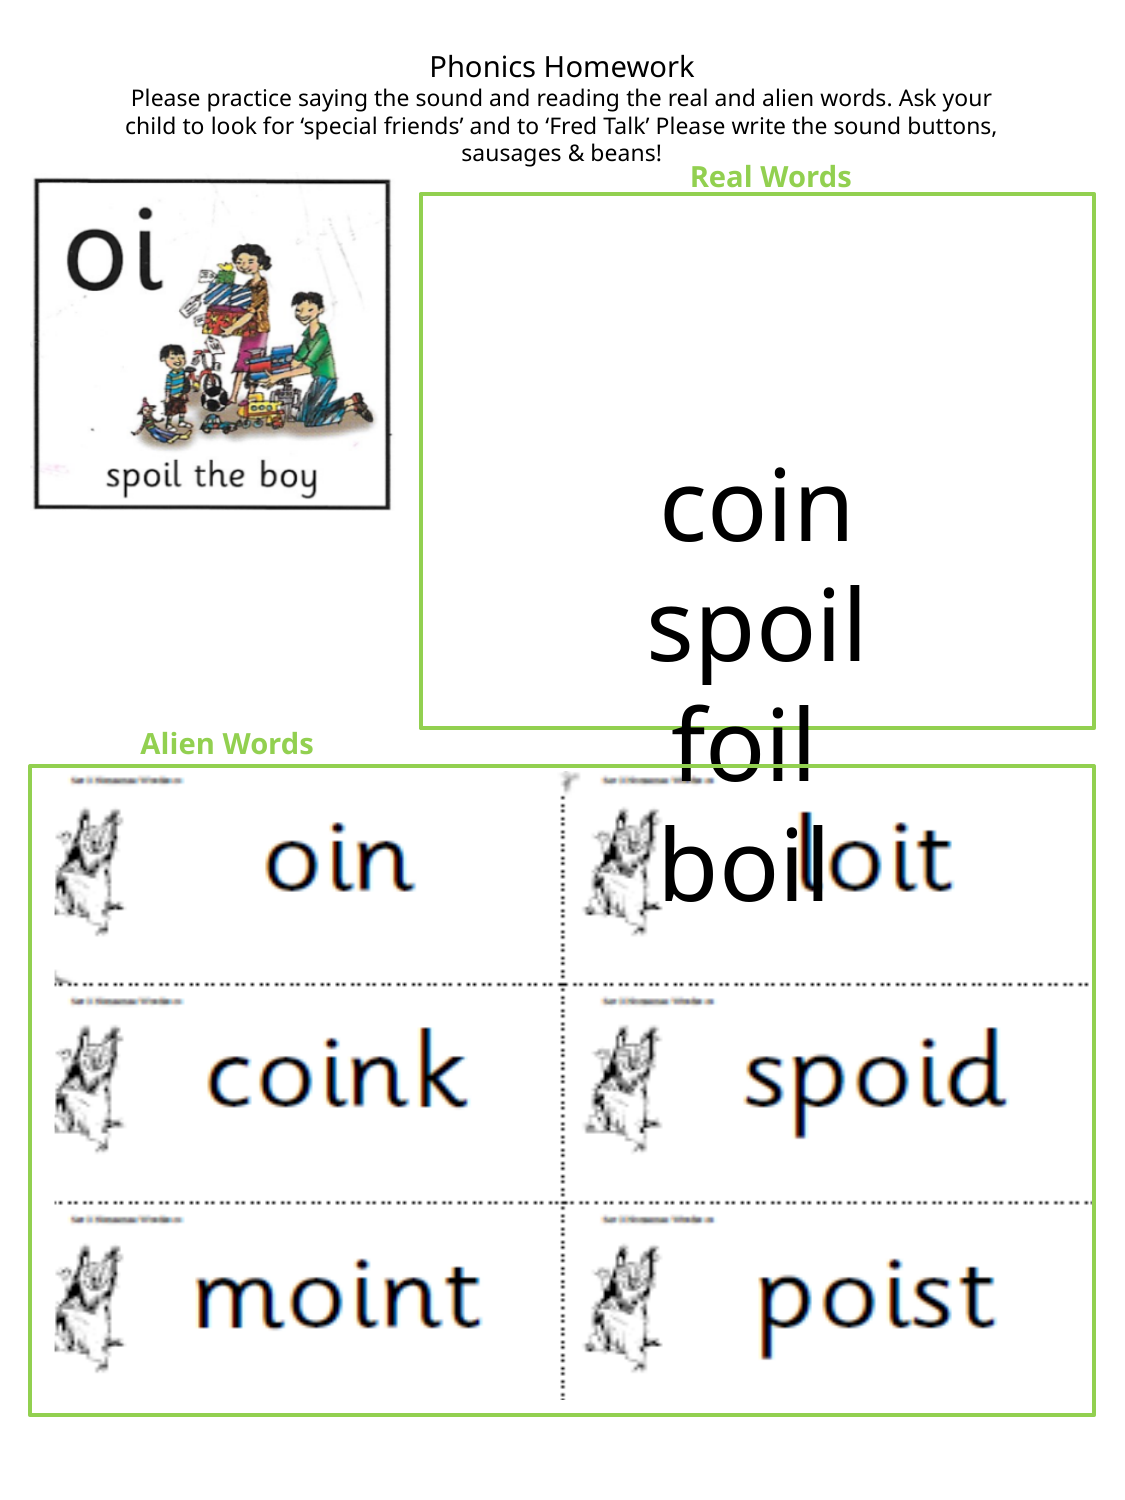

# Phonics Homework Please practice saying the sound and reading the real and alien words. Ask your child to look for ‘special friends’ and to ‘Fred Talk’ Please write the sound buttons, sausages & beans!
Real Words
coin
 spoil
foil
boil
Alien Words